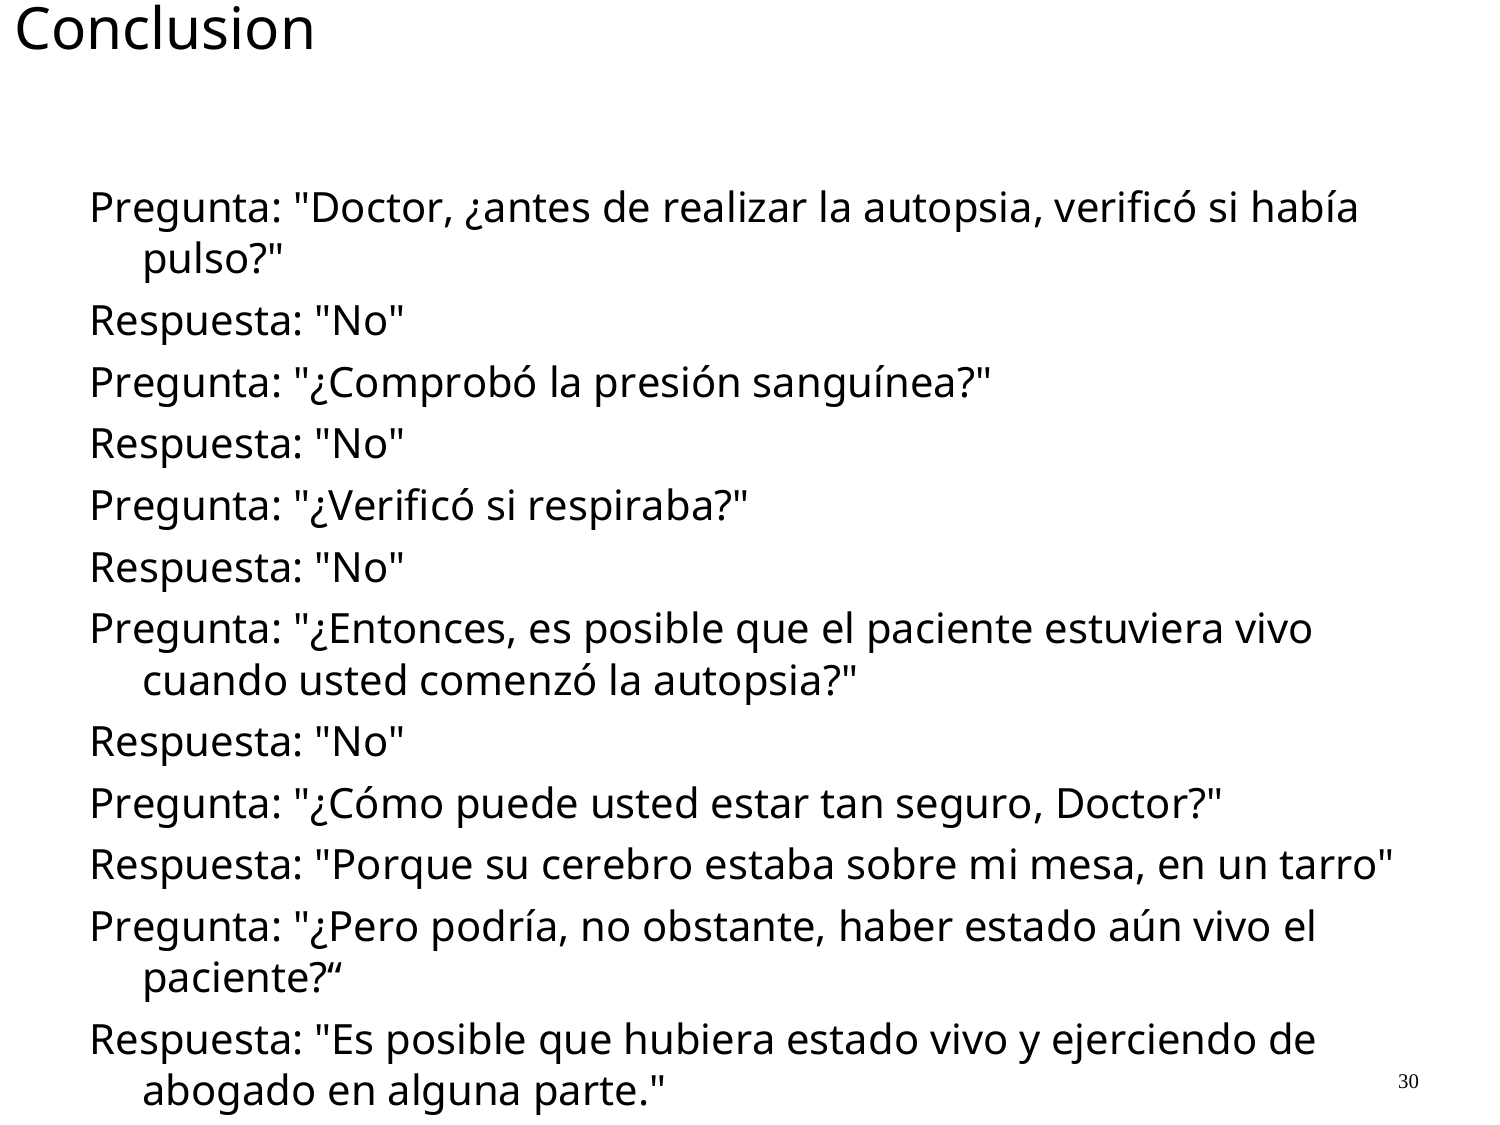

# Conclusion
Pregunta: "Doctor, ¿antes de realizar la autopsia, verificó si había pulso?"
Respuesta: "No"
Pregunta: "¿Comprobó la presión sanguínea?"
Respuesta: "No"
Pregunta: "¿Verificó si respiraba?"
Respuesta: "No"
Pregunta: "¿Entonces, es posible que el paciente estuviera vivo cuando usted comenzó la autopsia?"
Respuesta: "No"
Pregunta: "¿Cómo puede usted estar tan seguro, Doctor?"
Respuesta: "Porque su cerebro estaba sobre mi mesa, en un tarro"
Pregunta: "¿Pero podría, no obstante, haber estado aún vivo el paciente?“
Respuesta: "Es posible que hubiera estado vivo y ejerciendo de abogado en alguna parte."
30